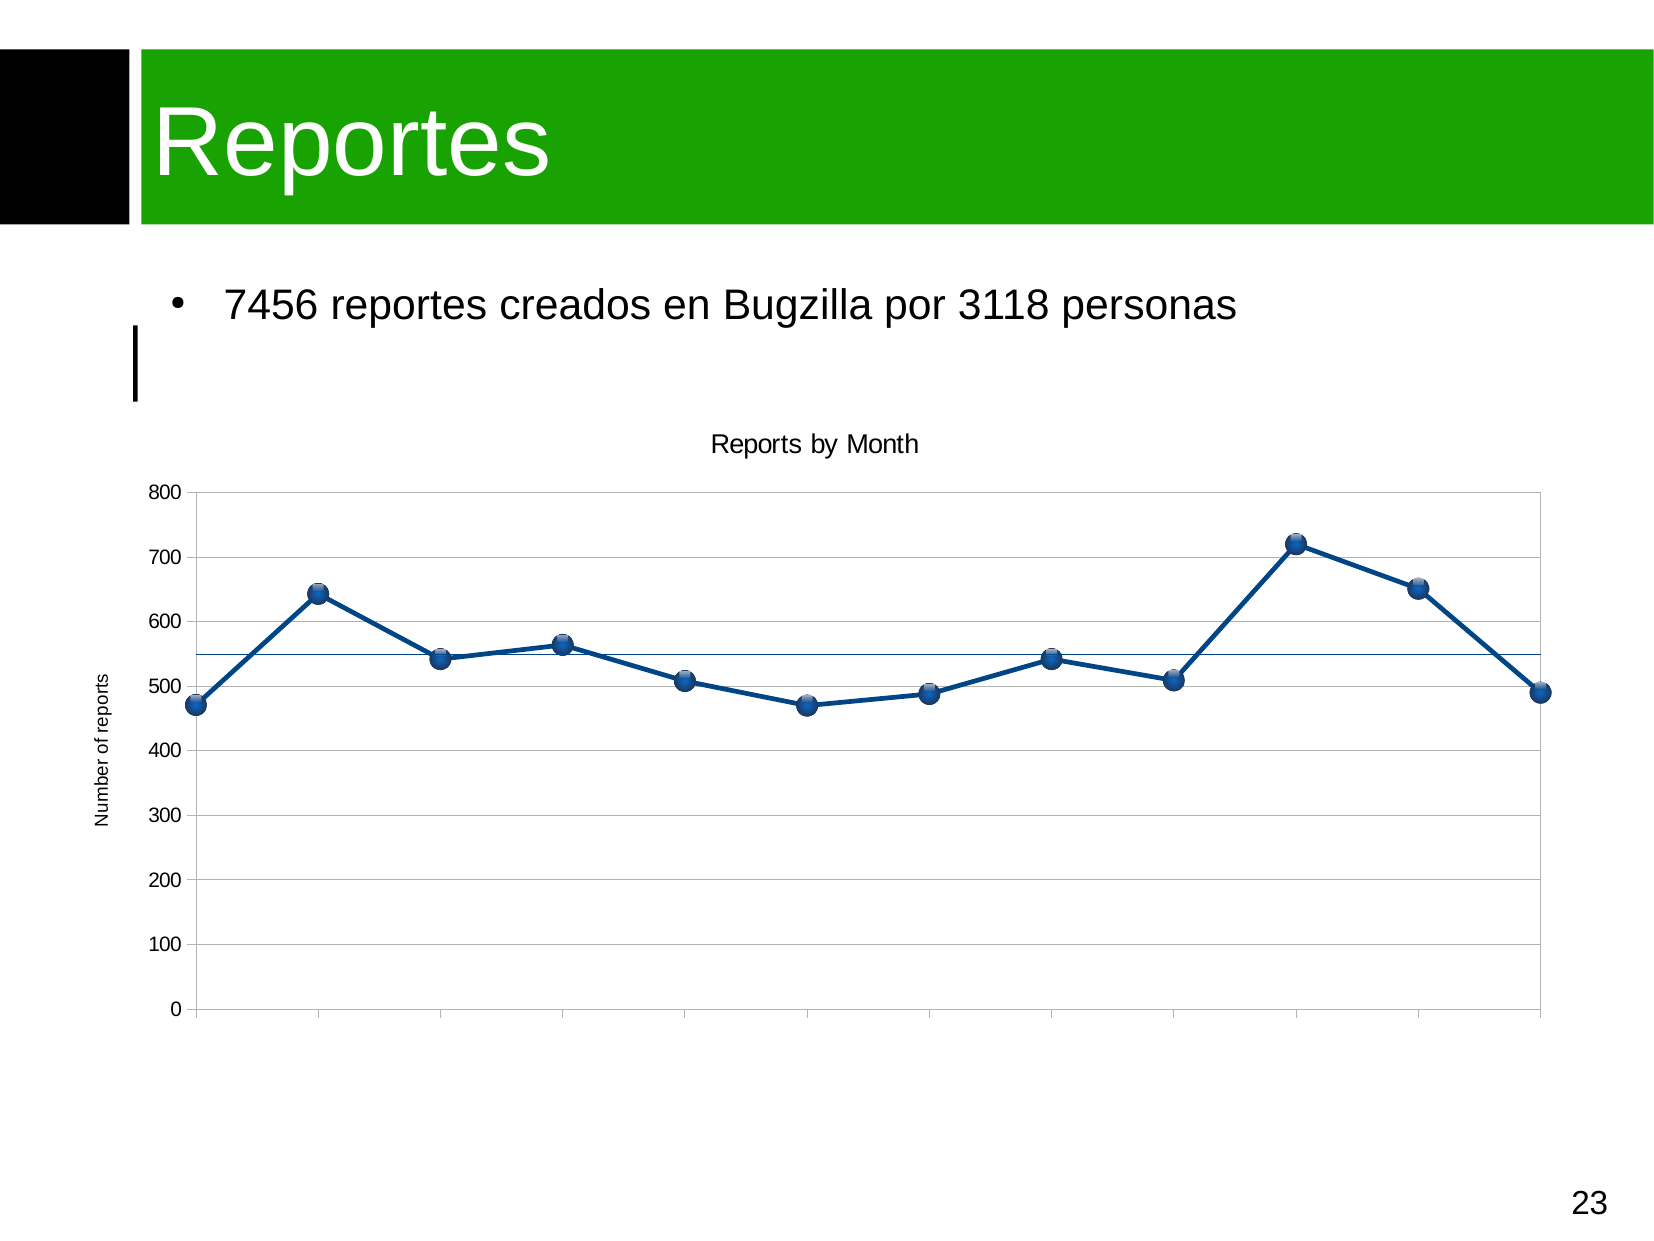

# Reportes
7456 reportes creados en Bugzilla por 3118 personas
### Chart: Reports by Month
| Category | Column E |
|---|---|
| None | 471.0 |
| None | 643.0 |
| None | 542.0 |
| None | 564.0 |
| None | 508.0 |
| None | 470.0 |
| None | 488.0 |
| None | 542.0 |
| None | 509.0 |
| None | 720.0 |
| None | 651.0 |
| None | 490.0 |